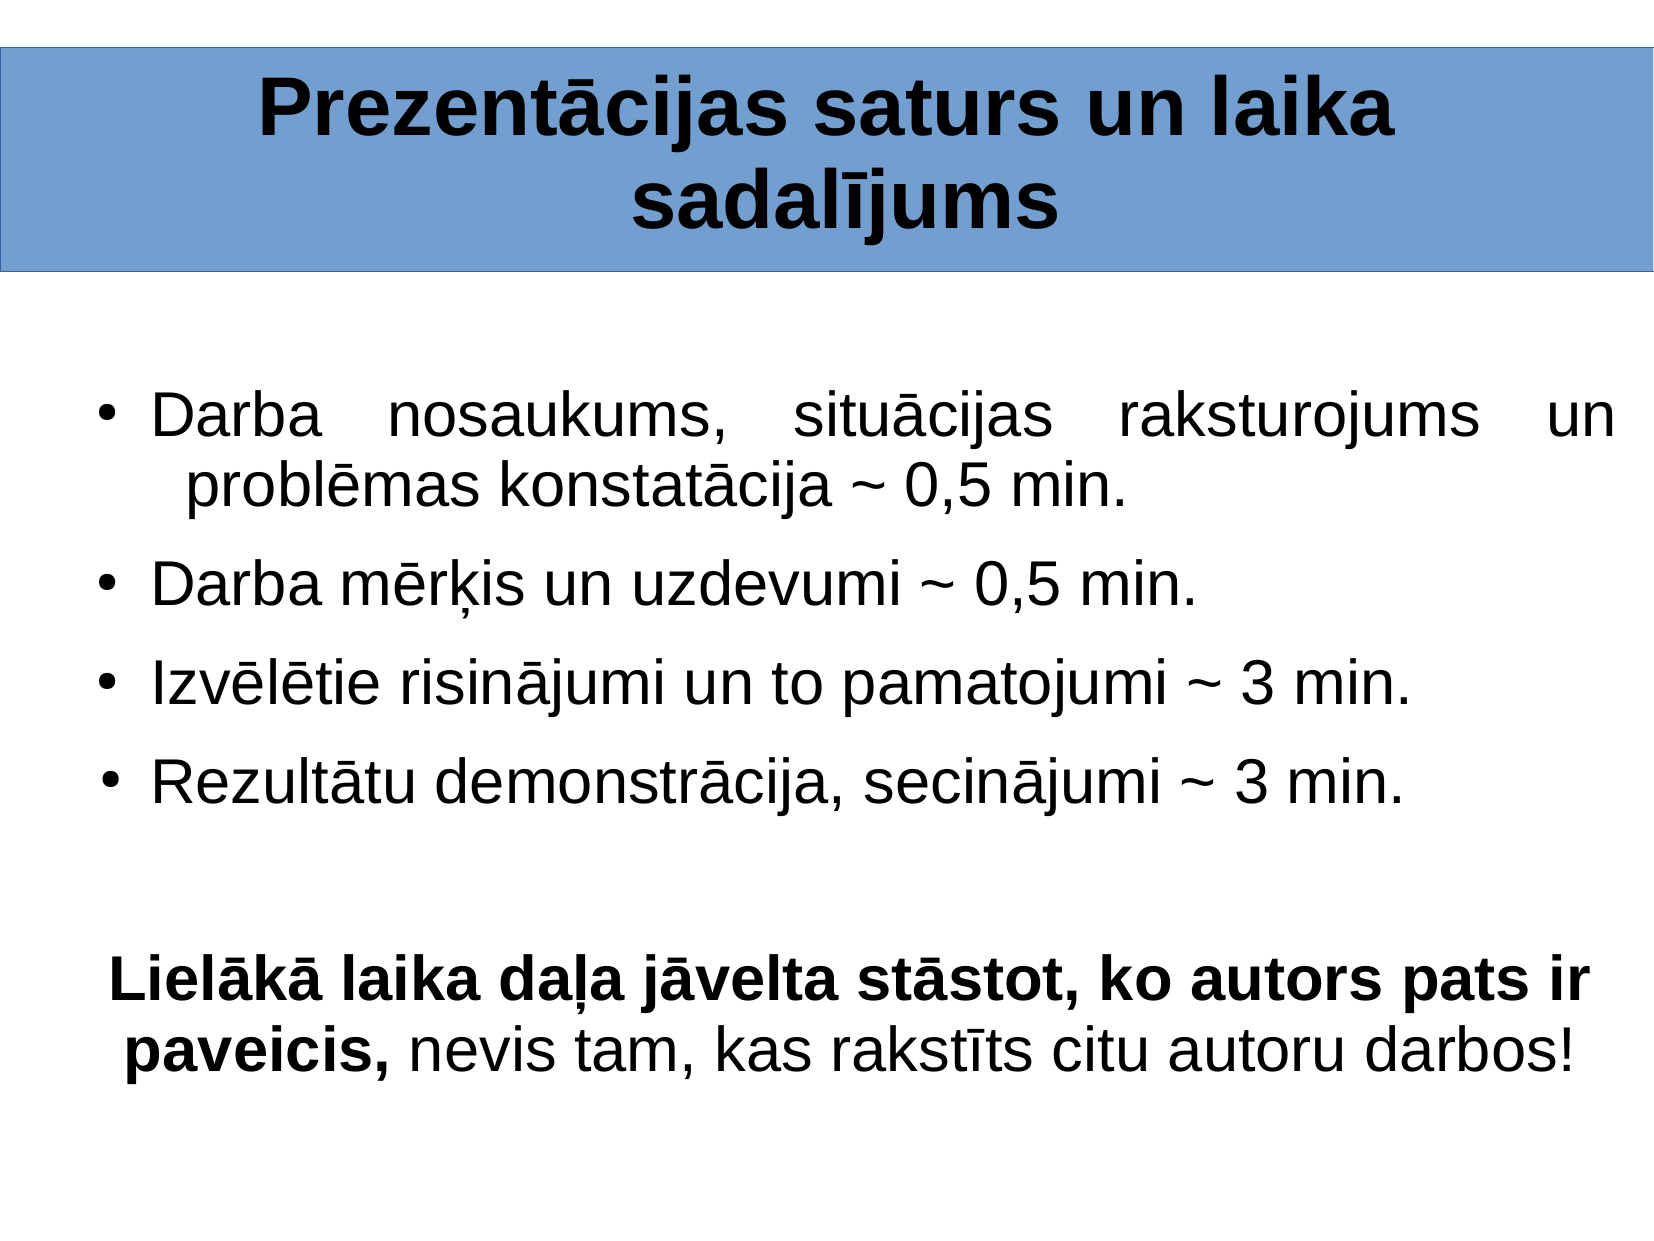

# Prezentācijas saturs un laika sadalījums
Darba nosaukums, situācijas raksturojums un problēmas konstatācija ~ 0,5 min.
Darba mērķis un uzdevumi ~ 0,5 min.
Izvēlētie risinājumi un to pamatojumi ~ 3 min.
Rezultātu demonstrācija, secinājumi ~ 3 min.
Lielākā laika daļa jāvelta stāstot, ko autors pats ir paveicis, nevis tam, kas rakstīts citu autoru darbos!